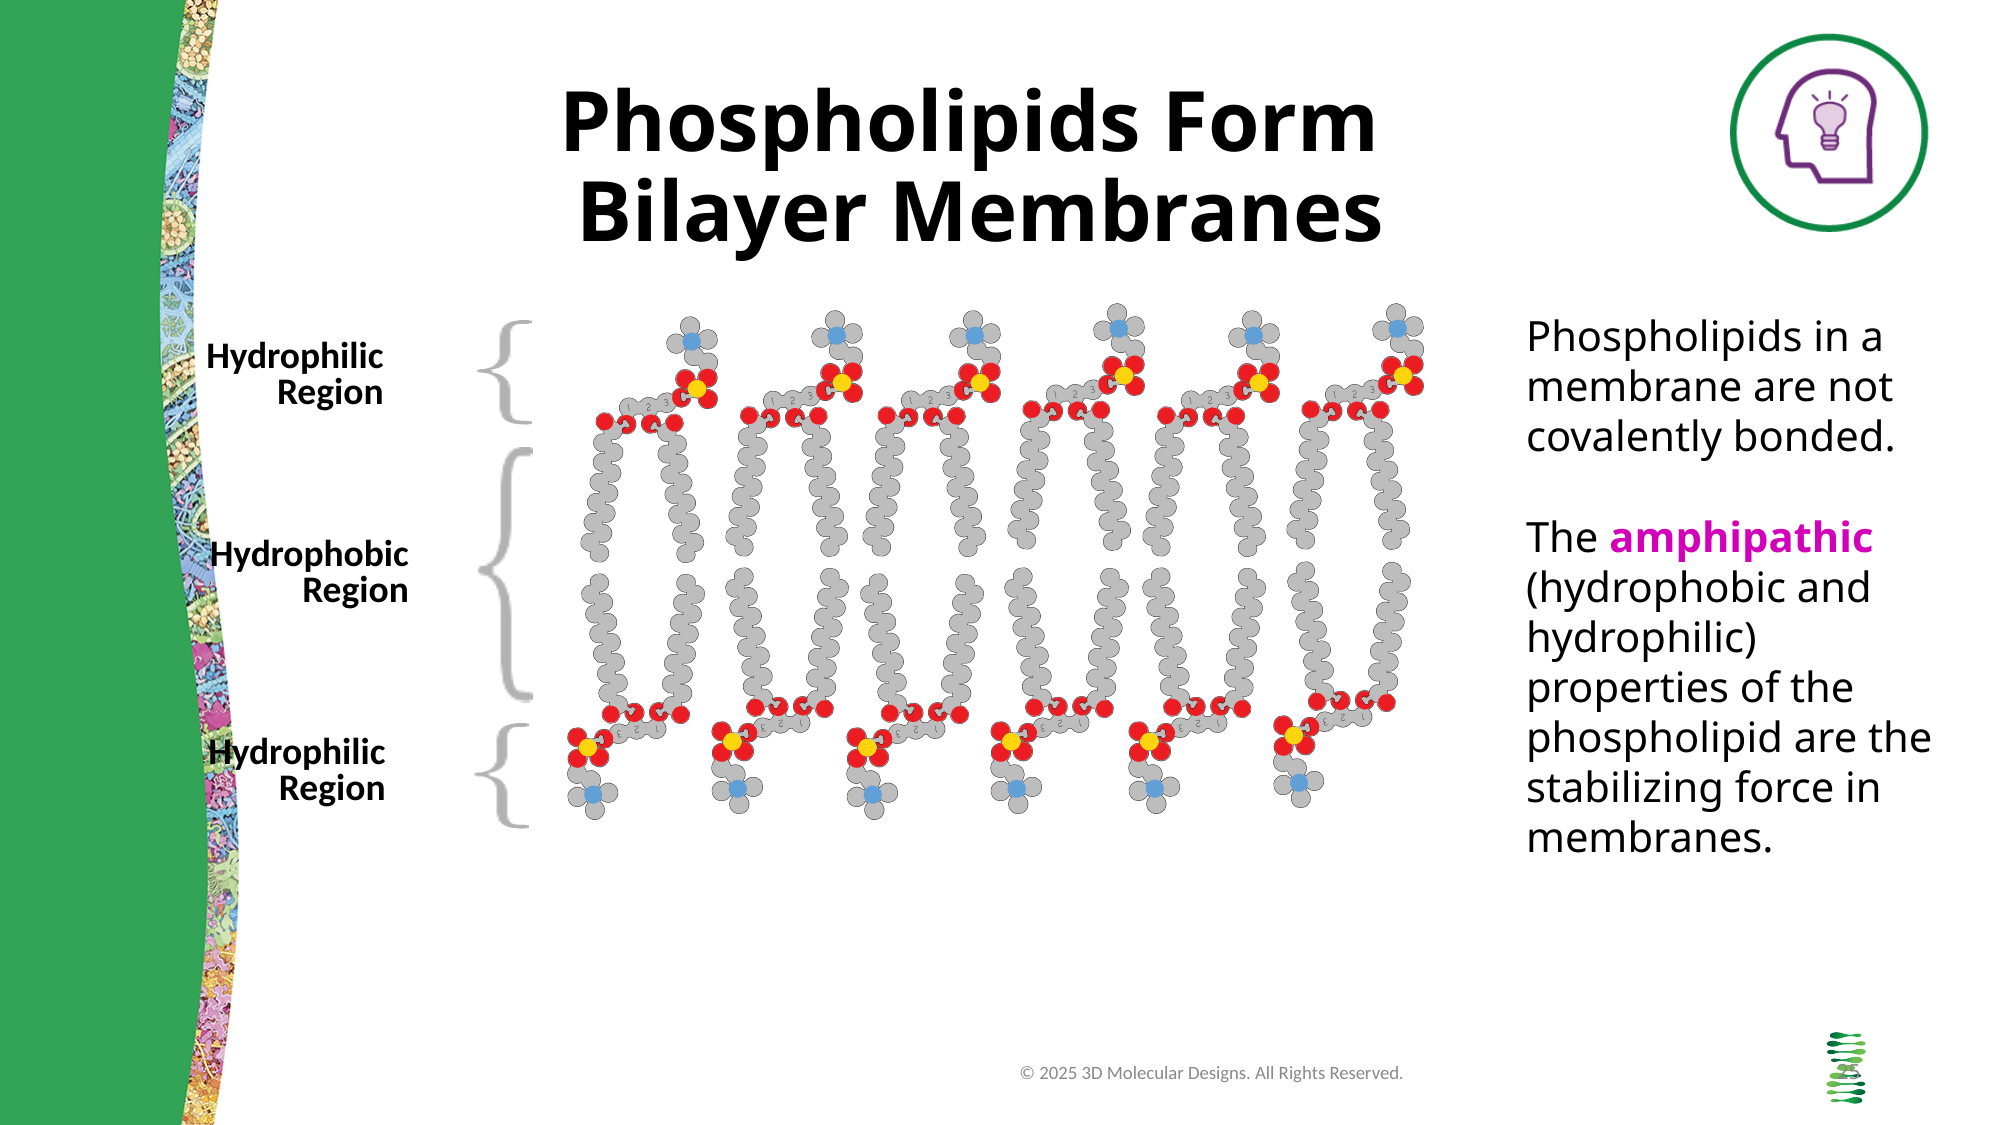

Phospholipids Form
Bilayer Membranes
Phospholipids in a membrane are not covalently bonded.
The amphipathic (hydrophobic and hydrophilic) properties of the phospholipid are the stabilizing force in membranes.
Hydrophilic
Region
Hydrophobic
Region
Hydrophilic
Region